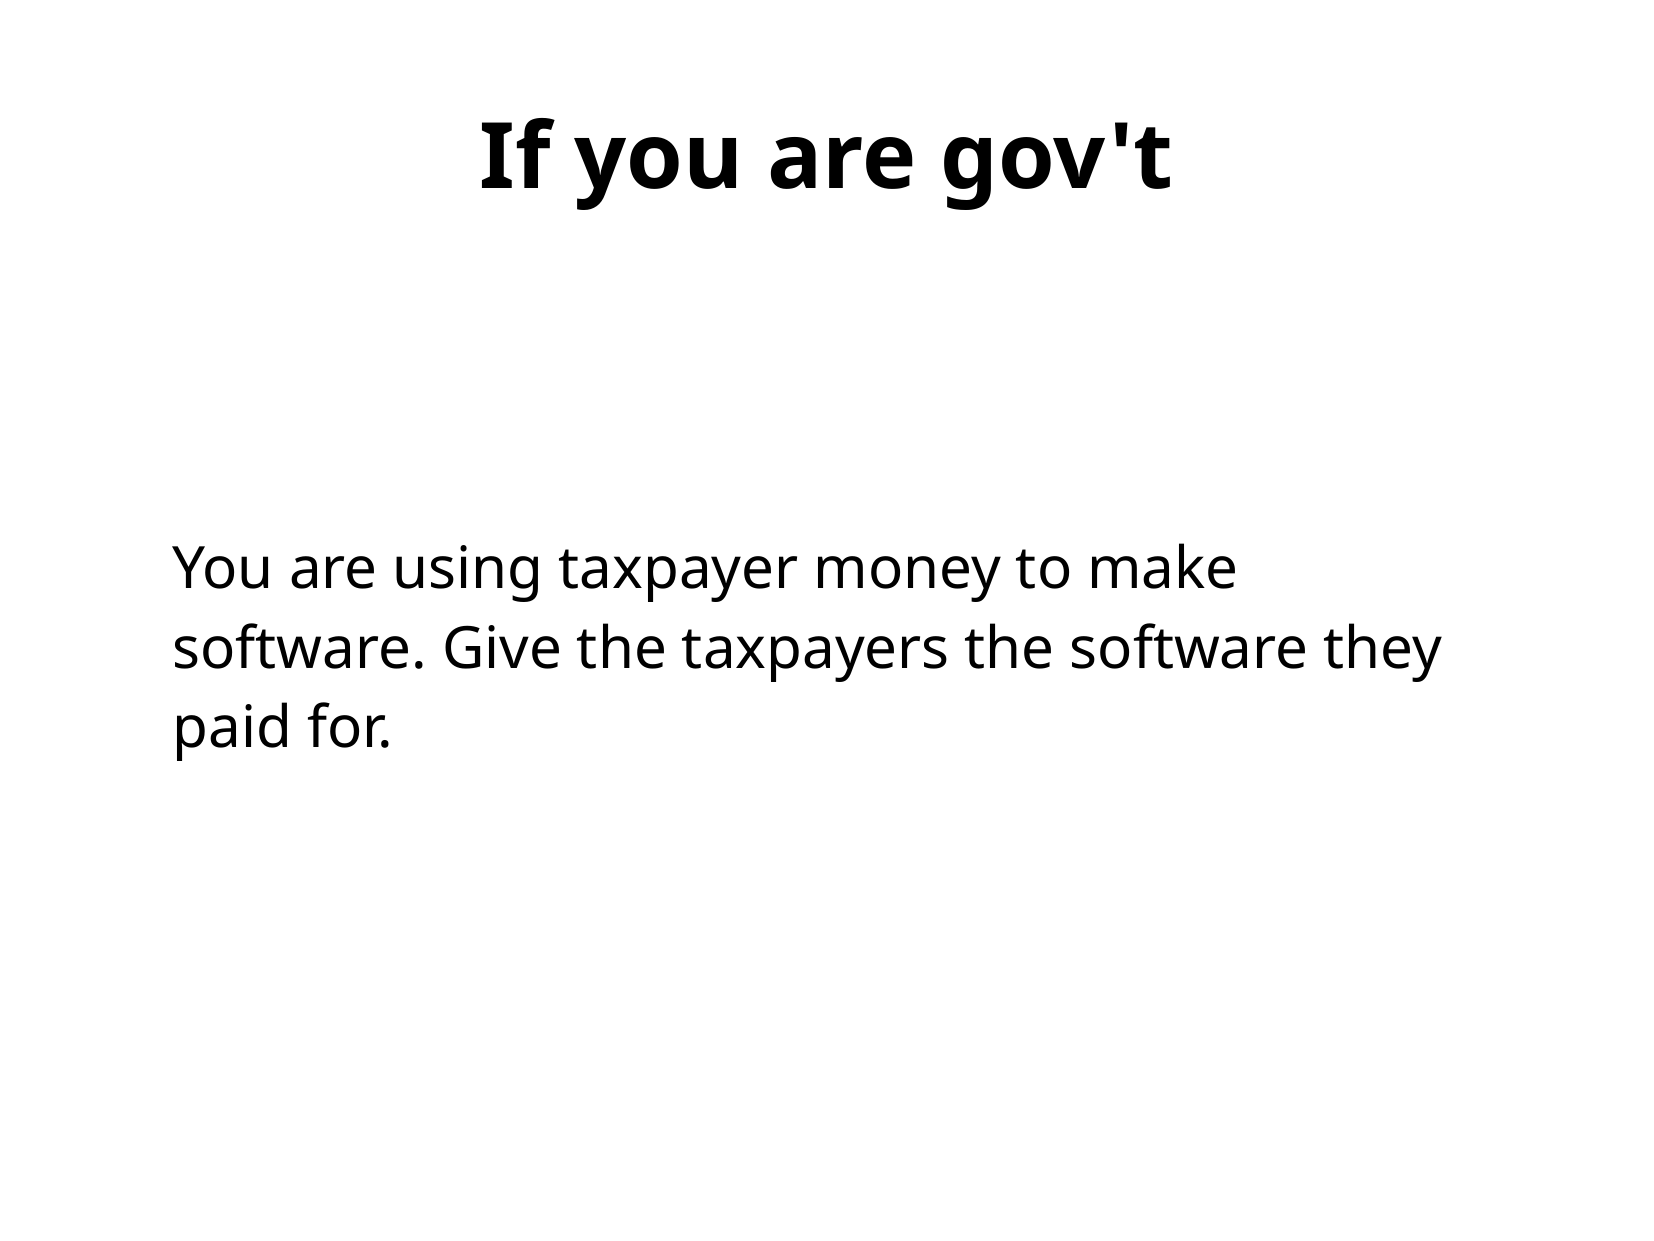

# If you are gov't
You are using taxpayer money to make software. Give the taxpayers the software they paid for.